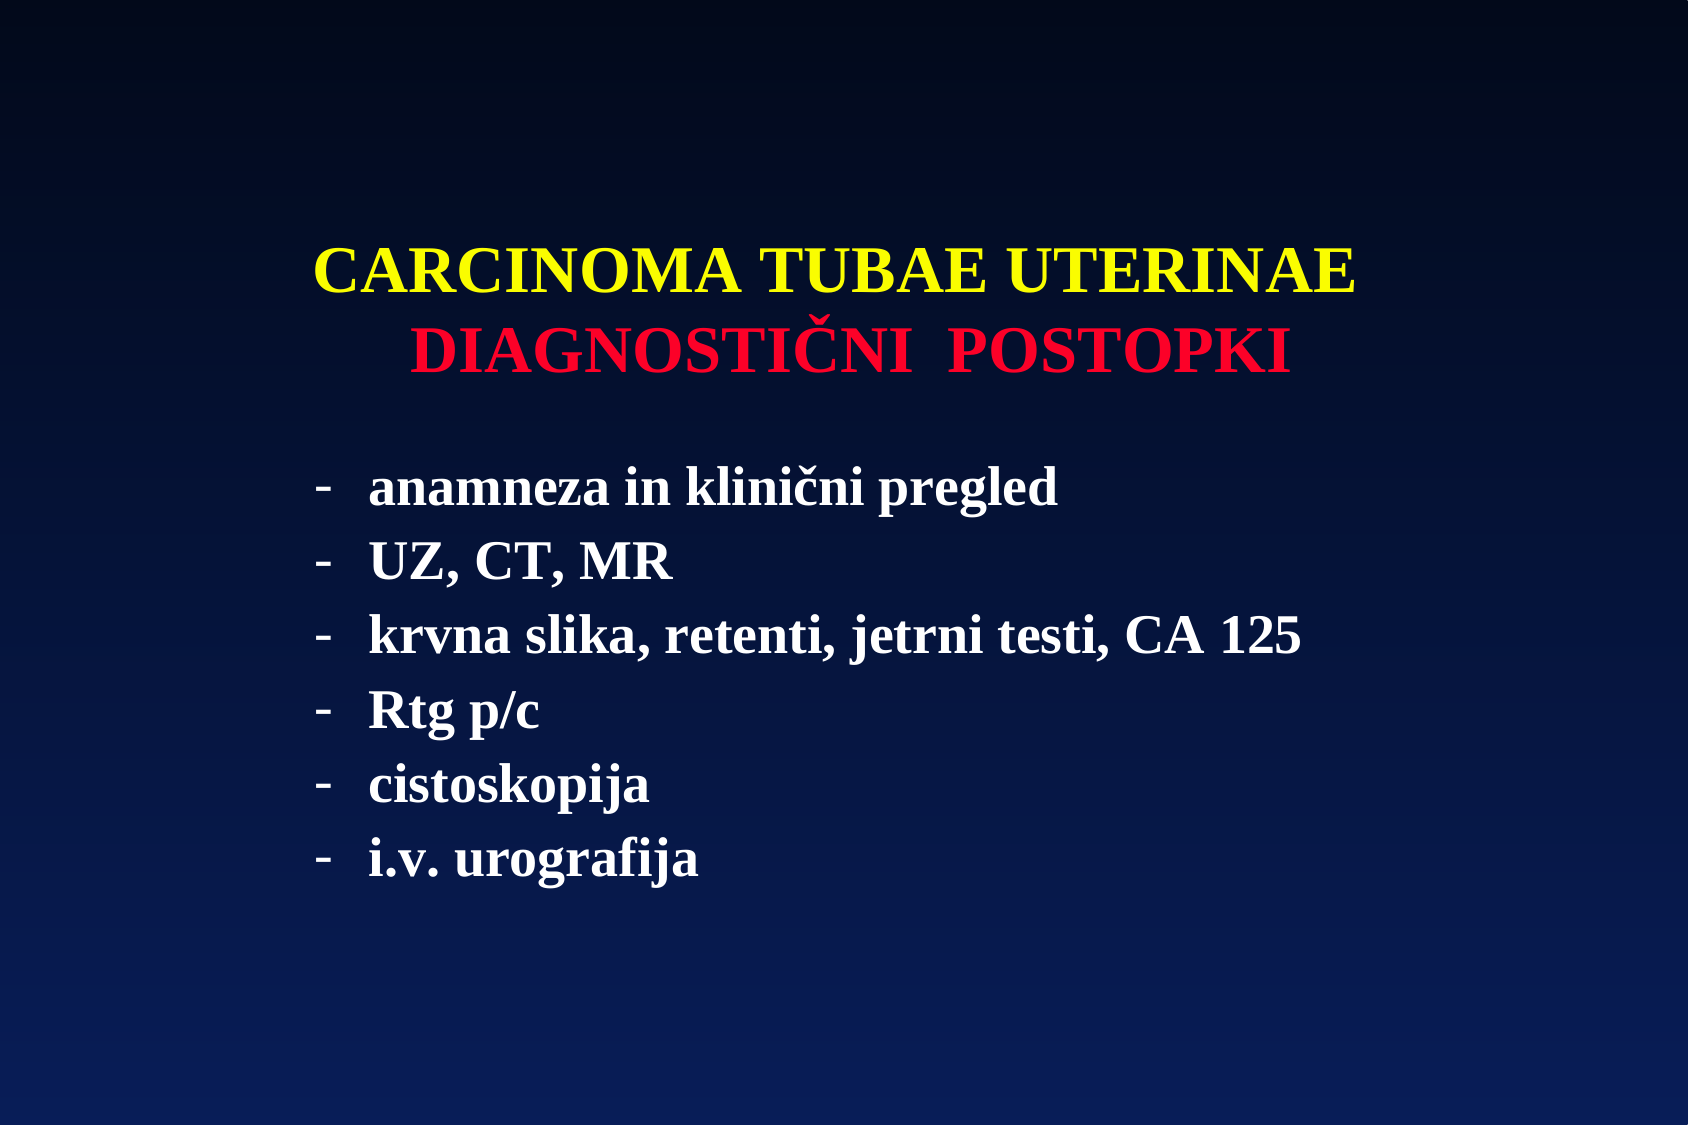

# CARCINOMA TUBAE UTERINAE DIAGNOSTIČNI POSTOPKI
anamneza in klinični pregled
UZ, CT, MR
krvna slika, retenti, jetrni testi, CA 125
Rtg p/c
cistoskopija
i.v. urografija